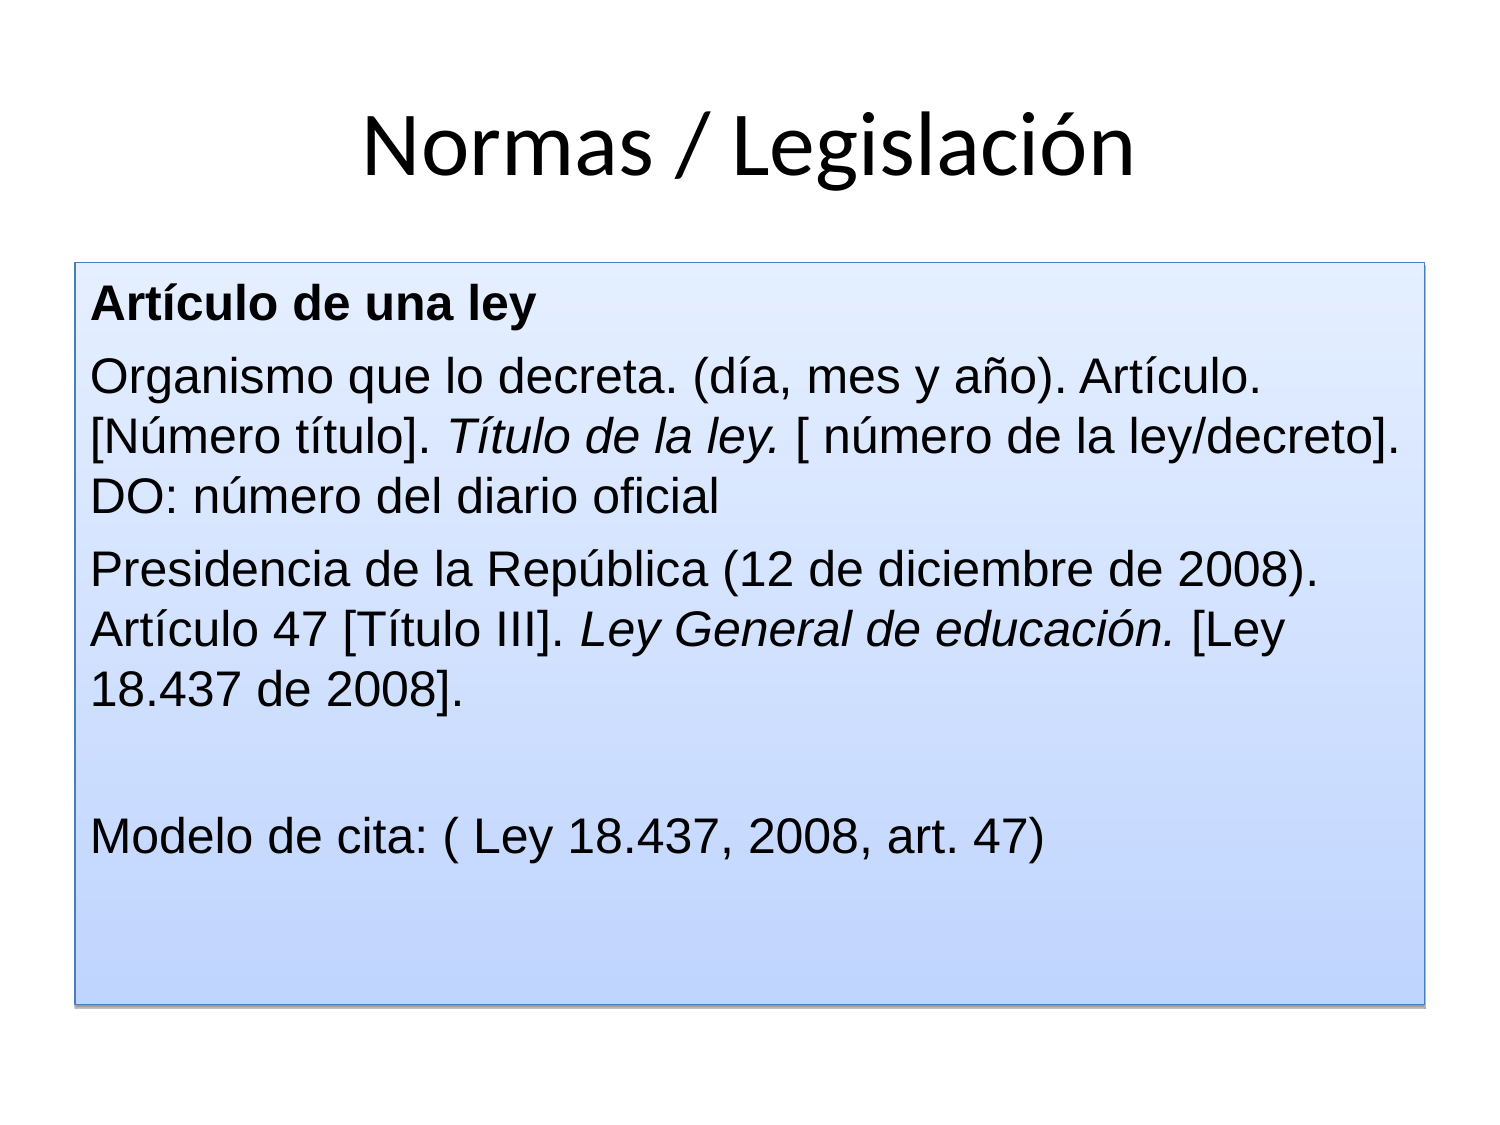

Normas / Legislación
Artículo de una ley
Organismo que lo decreta. (día, mes y año). Artículo. [Número título]. Título de la ley. [ número de la ley/decreto]. DO: número del diario oficial
Presidencia de la República (12 de diciembre de 2008). Artículo 47 [Título III]. Ley General de educación. [Ley 18.437 de 2008].
Modelo de cita: ( Ley 18.437, 2008, art. 47)